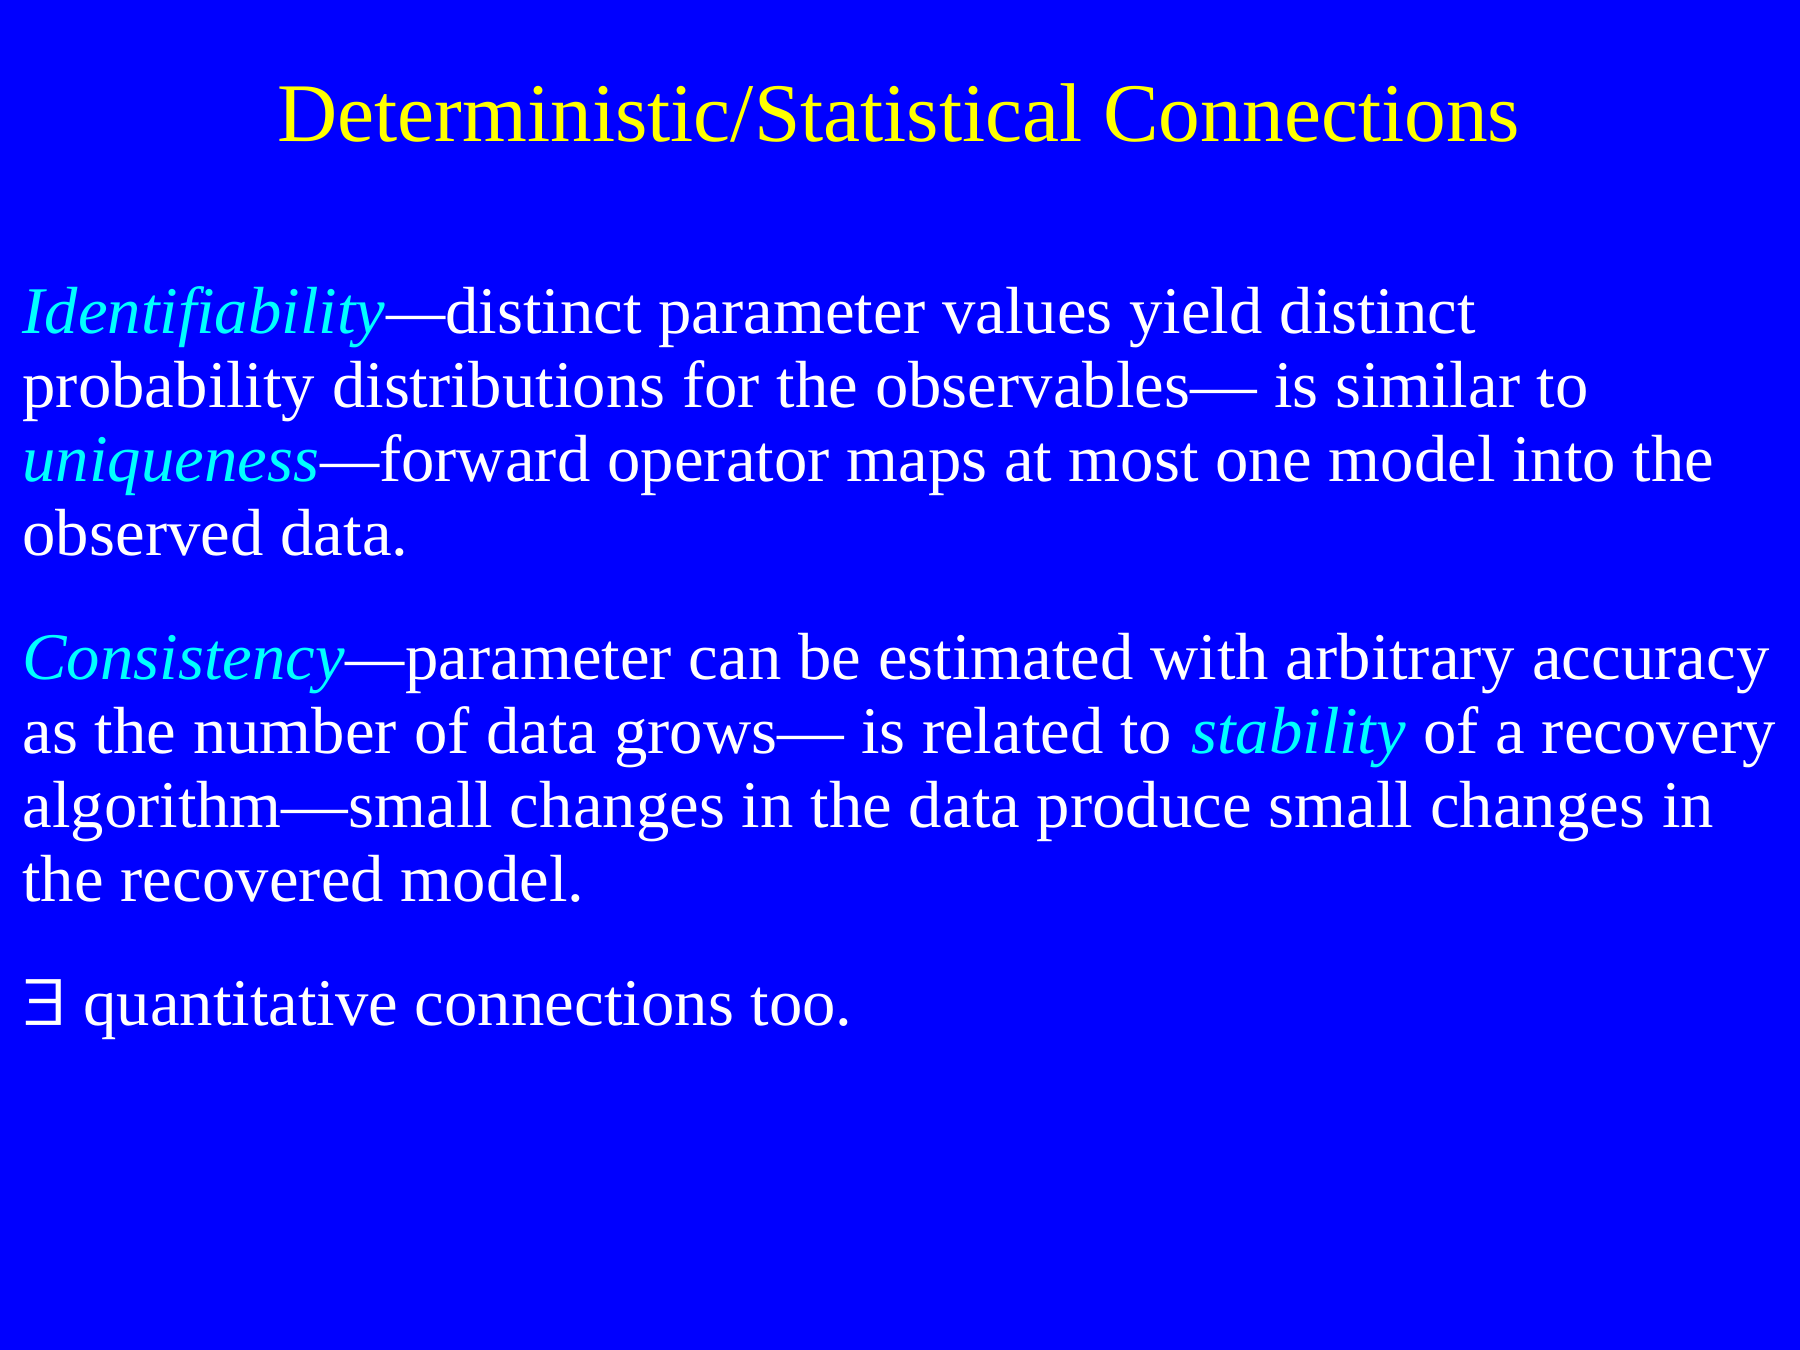

# Deterministic/Statistical Connections
Identifiability—distinct parameter values yield distinct probability distributions for the observables— is similar to uniqueness—forward operator maps at most one model into the observed data.
Consistency—parameter can be estimated with arbitrary accuracy as the number of data grows— is related to stability of a recovery algorithm—small changes in the data produce small changes in the recovered model.
 quantitative connections too.